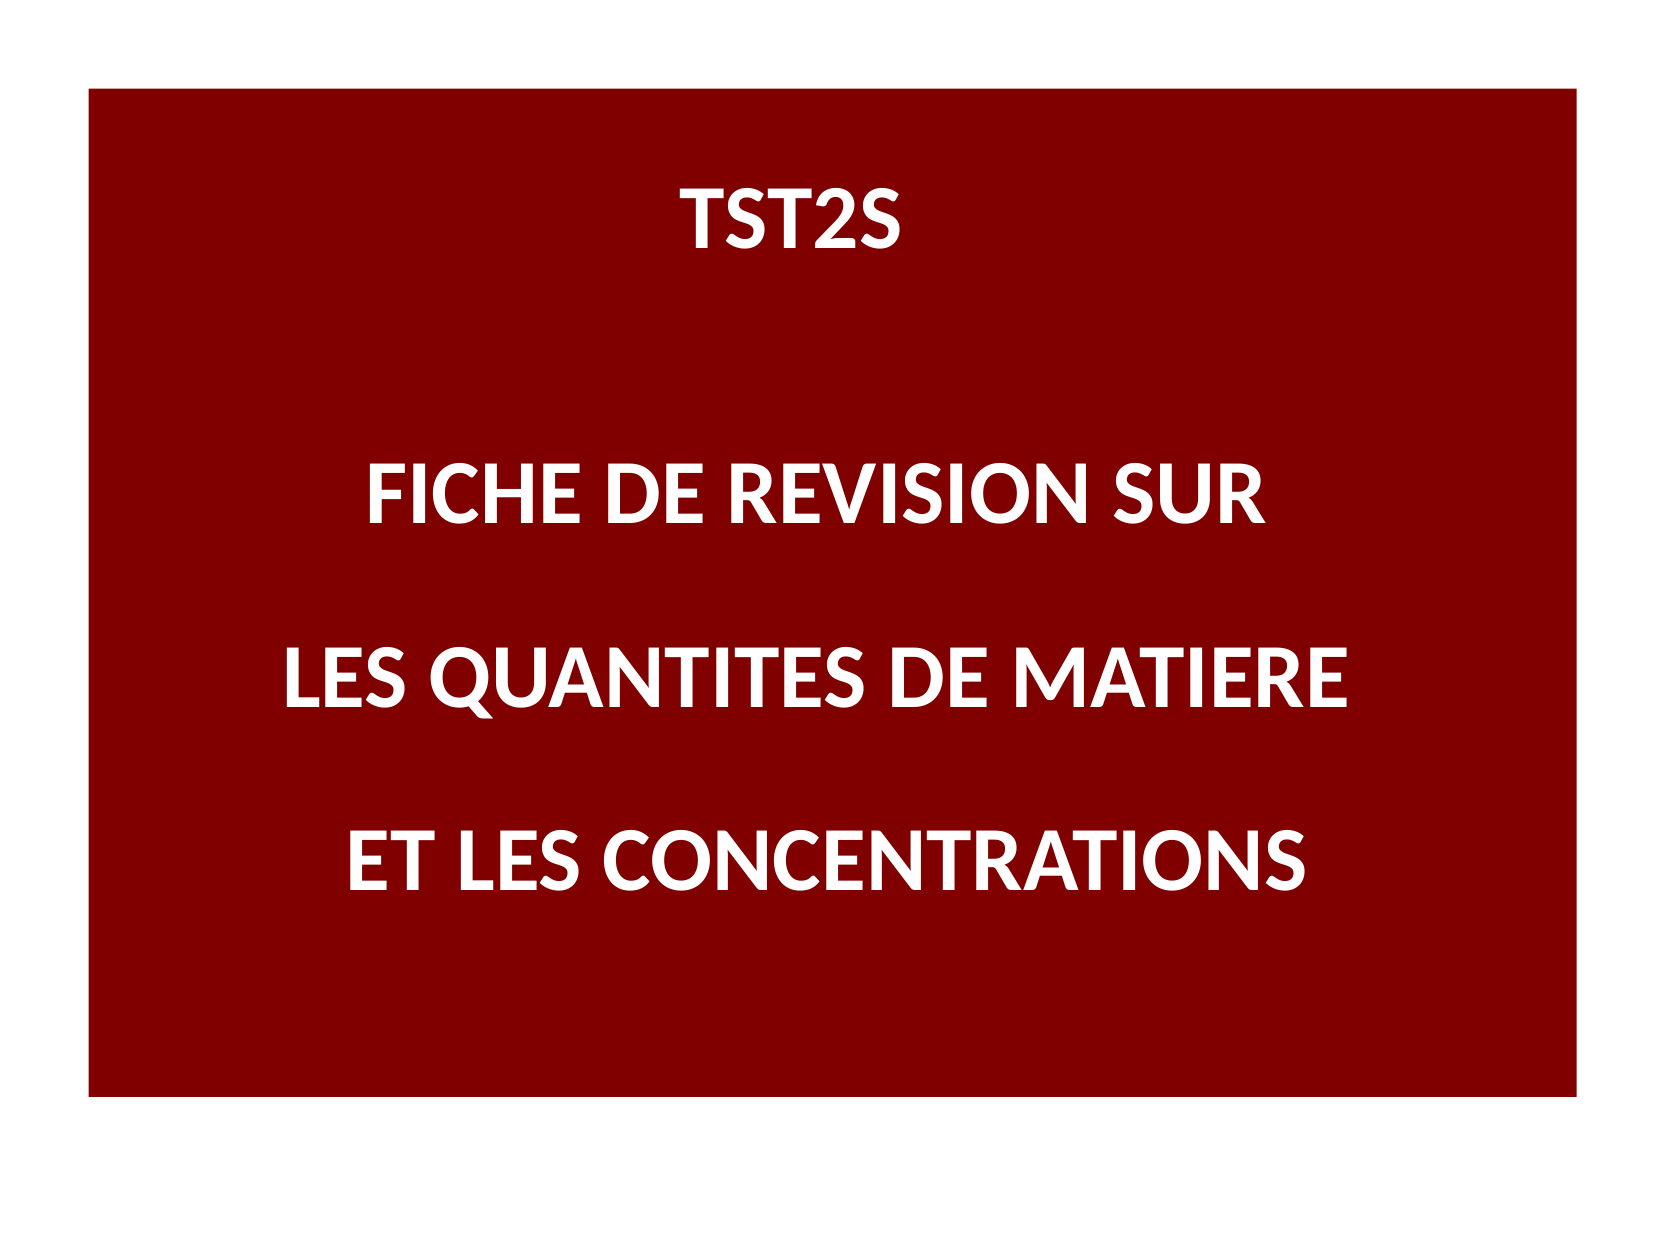

# TST2S FICHE DE REVISION SUR LES QUANTITES DE MATIERE ET LES CONCENTRATIONS